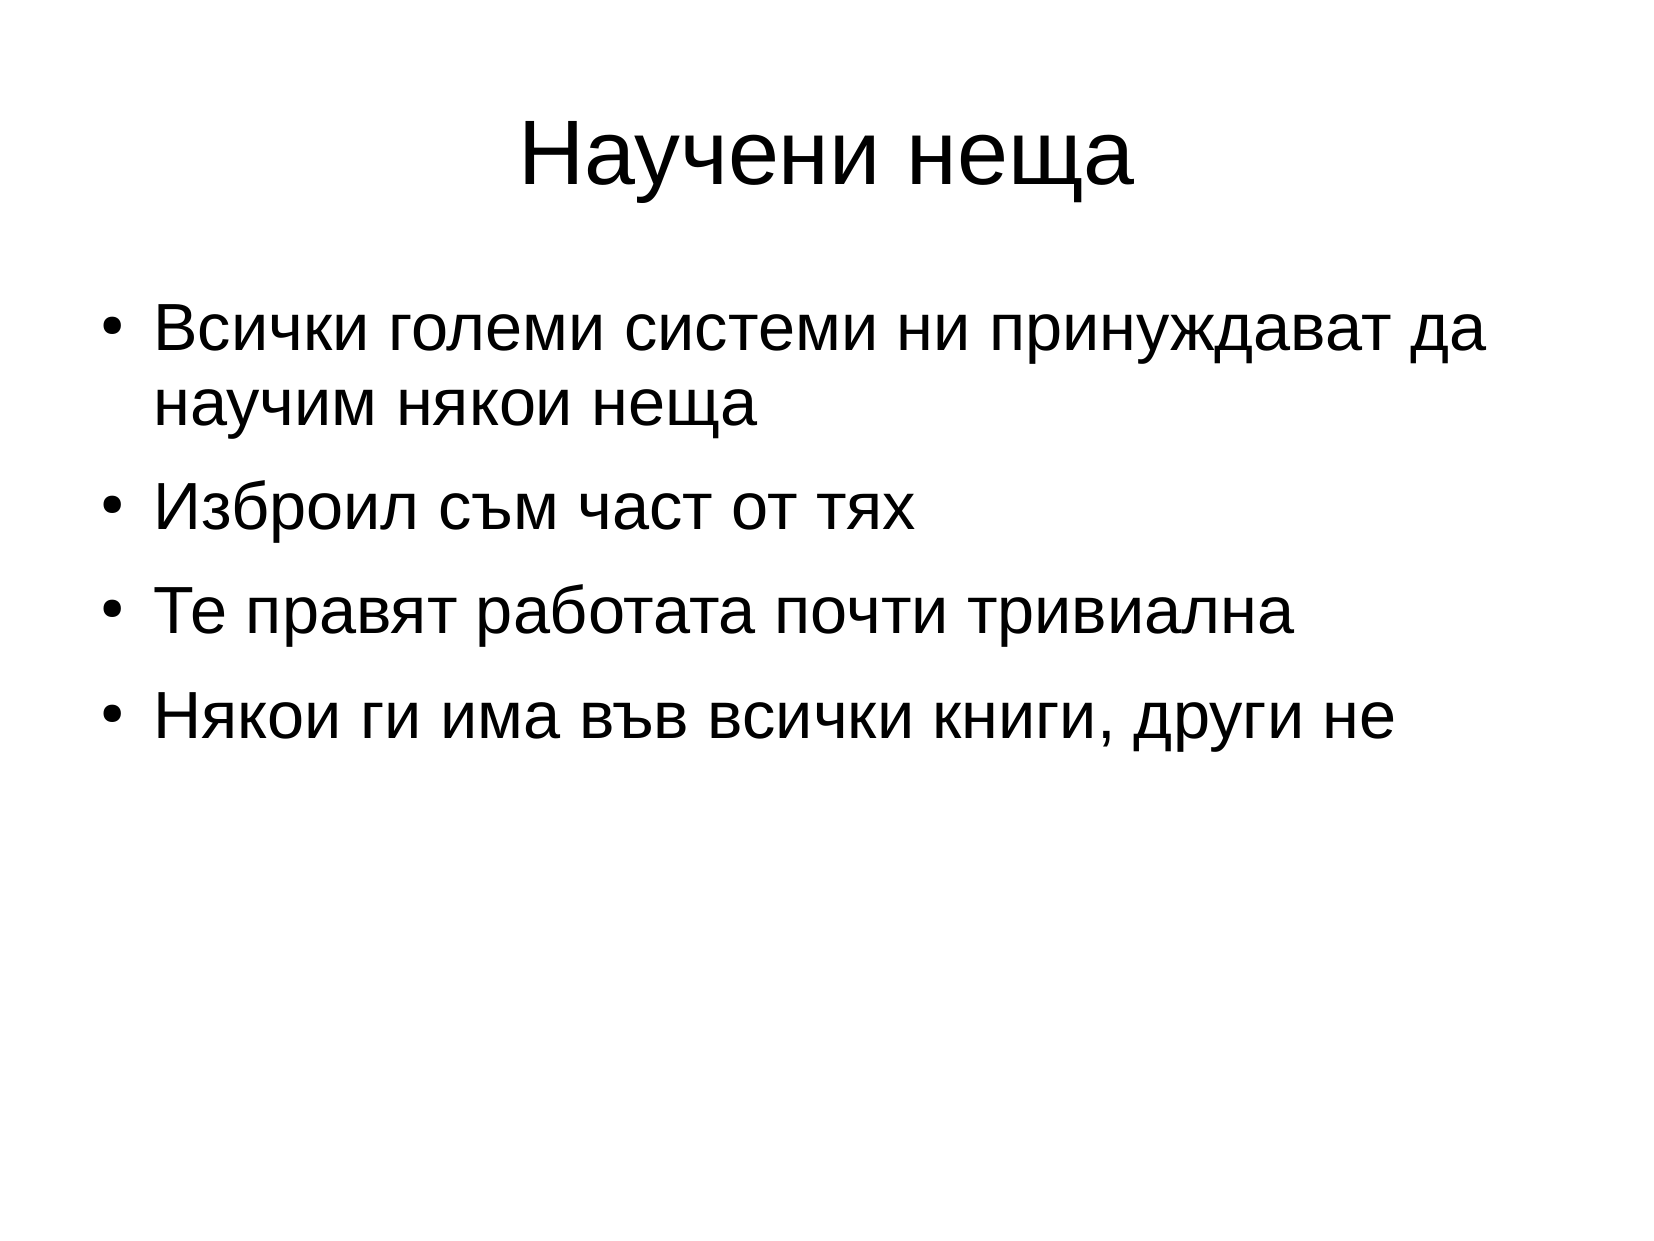

# Научени неща
Всички големи системи ни принуждават да научим някои неща
Изброил съм част от тях
Те правят работата почти тривиална
Някои ги има във всички книги, други не